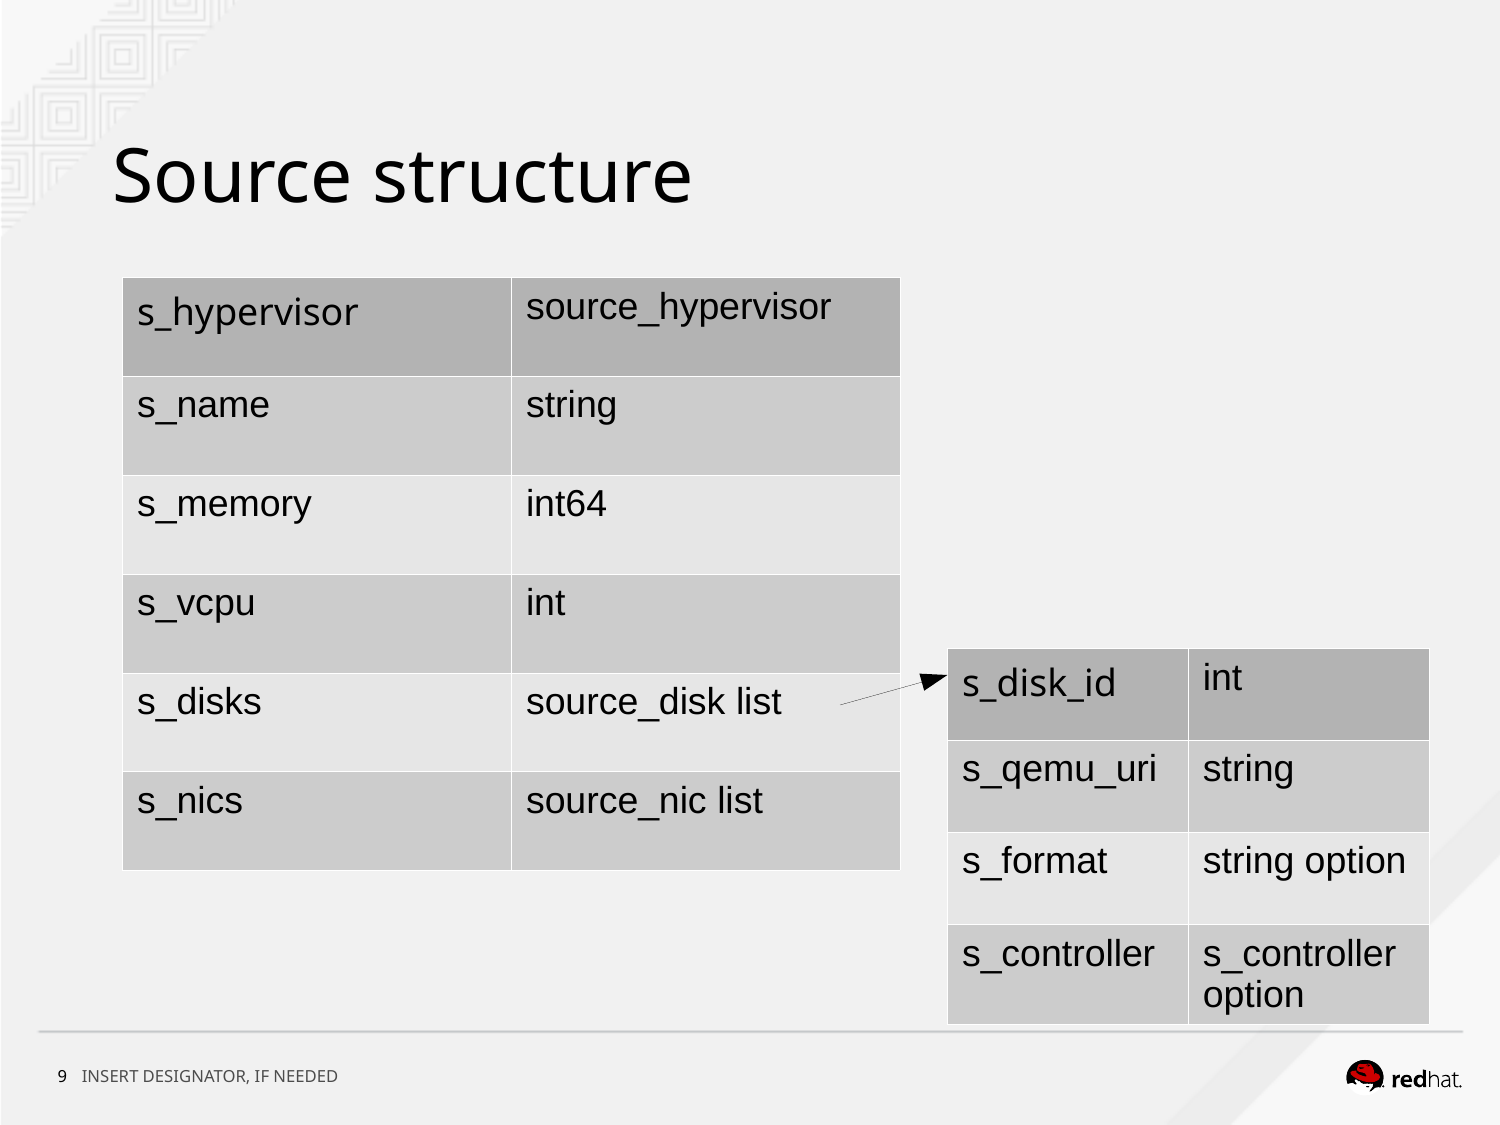

# Source structure
| s\_hypervisor | source\_hypervisor |
| --- | --- |
| s\_name | string |
| s\_memory | int64 |
| s\_vcpu | int |
| s\_disks | source\_disk list |
| s\_nics | source\_nic list |
| s\_disk\_id | int |
| --- | --- |
| s\_qemu\_uri | string |
| s\_format | string option |
| s\_controller | s\_controller option |
9
INSERT DESIGNATOR, IF NEEDED